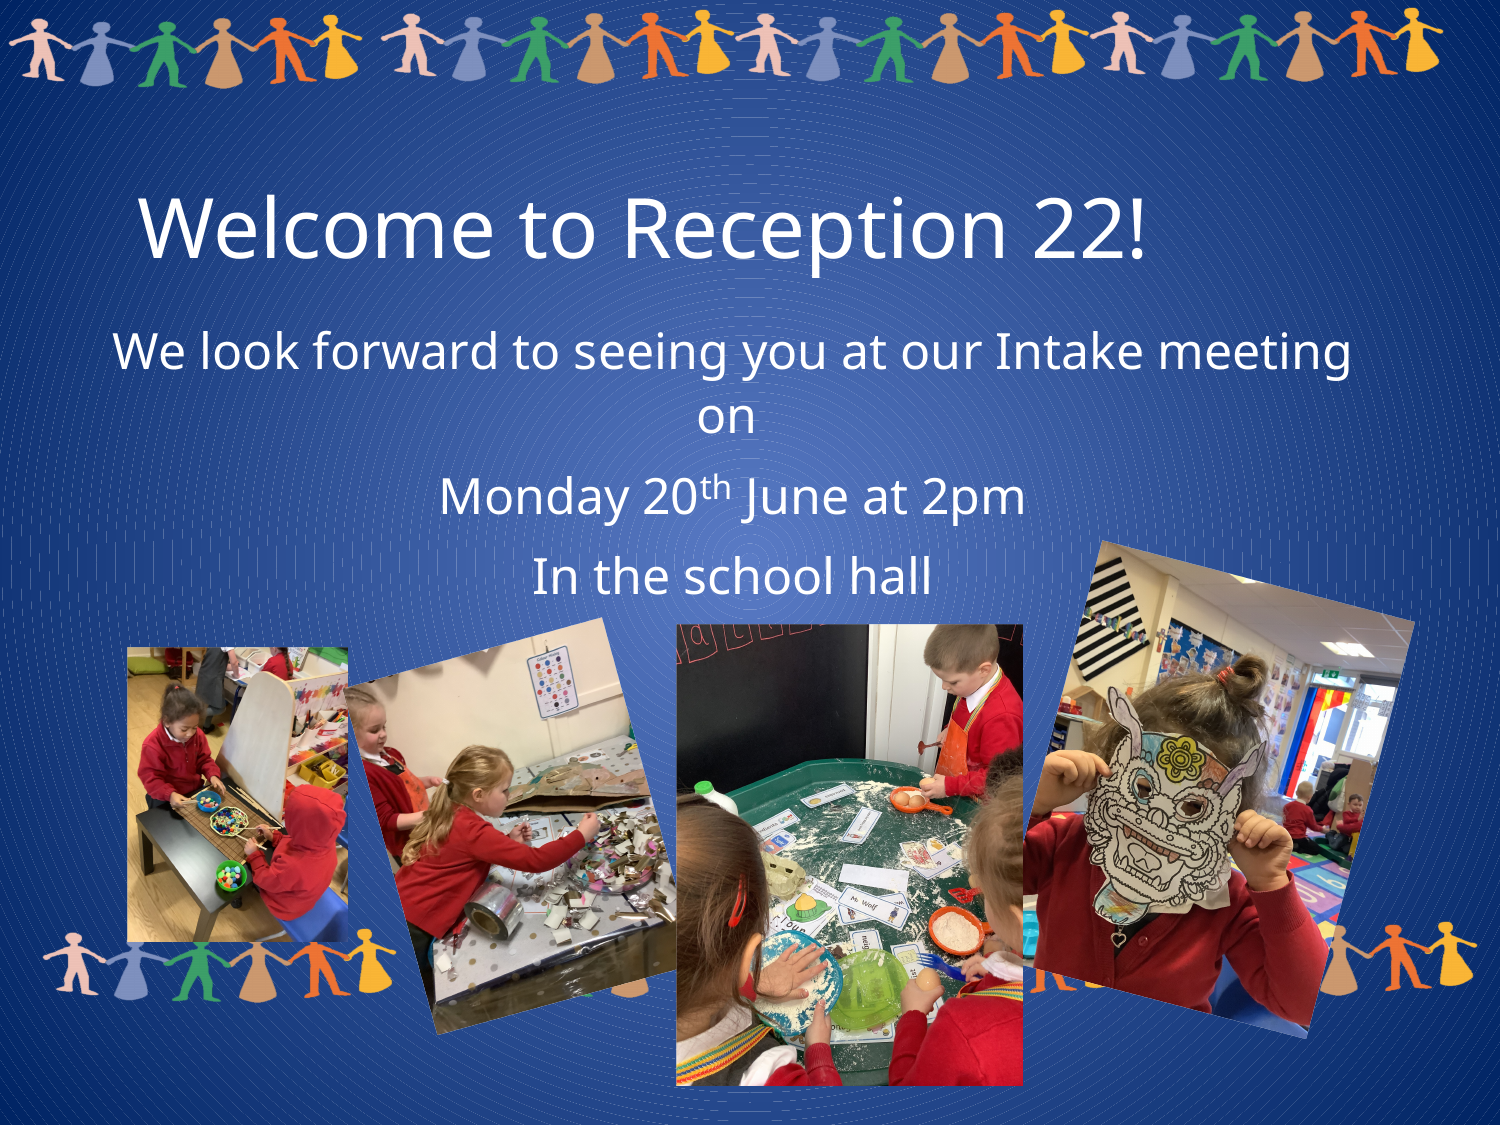

Welcome to Reception 22!
We look forward to seeing you at our Intake meeting on
Monday 20th June at 2pm
In the school hall